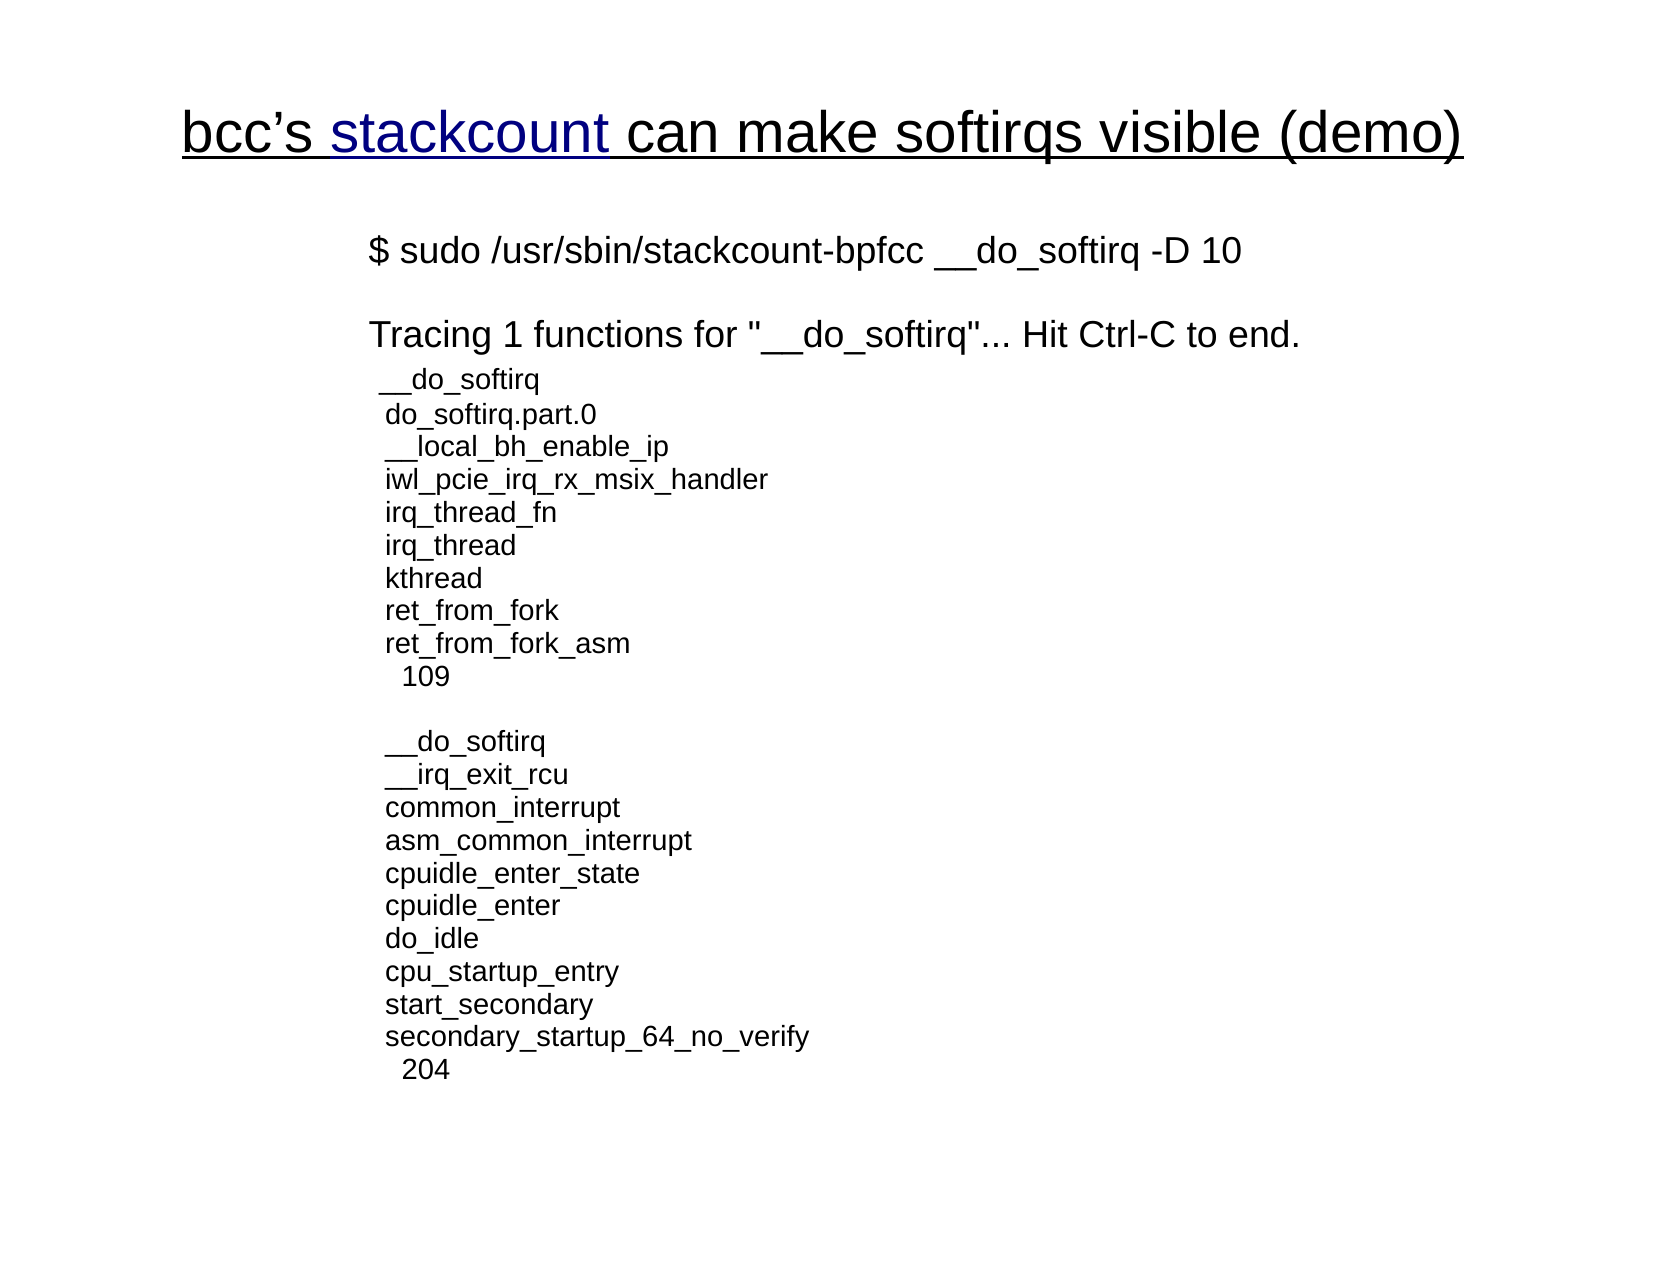

# bcc’s stackcount can make softirqs visible (demo)
$ sudo /usr/sbin/stackcount-bpfcc __do_softirq -D 10
Tracing 1 functions for "__do_softirq"... Hit Ctrl-C to end.
 __do_softirq
 do_softirq.part.0
 __local_bh_enable_ip
 iwl_pcie_irq_rx_msix_handler
 irq_thread_fn
 irq_thread
 kthread
 ret_from_fork
 ret_from_fork_asm
 109
 __do_softirq
 __irq_exit_rcu
 common_interrupt
 asm_common_interrupt
 cpuidle_enter_state
 cpuidle_enter
 do_idle
 cpu_startup_entry
 start_secondary
 secondary_startup_64_no_verify
 204